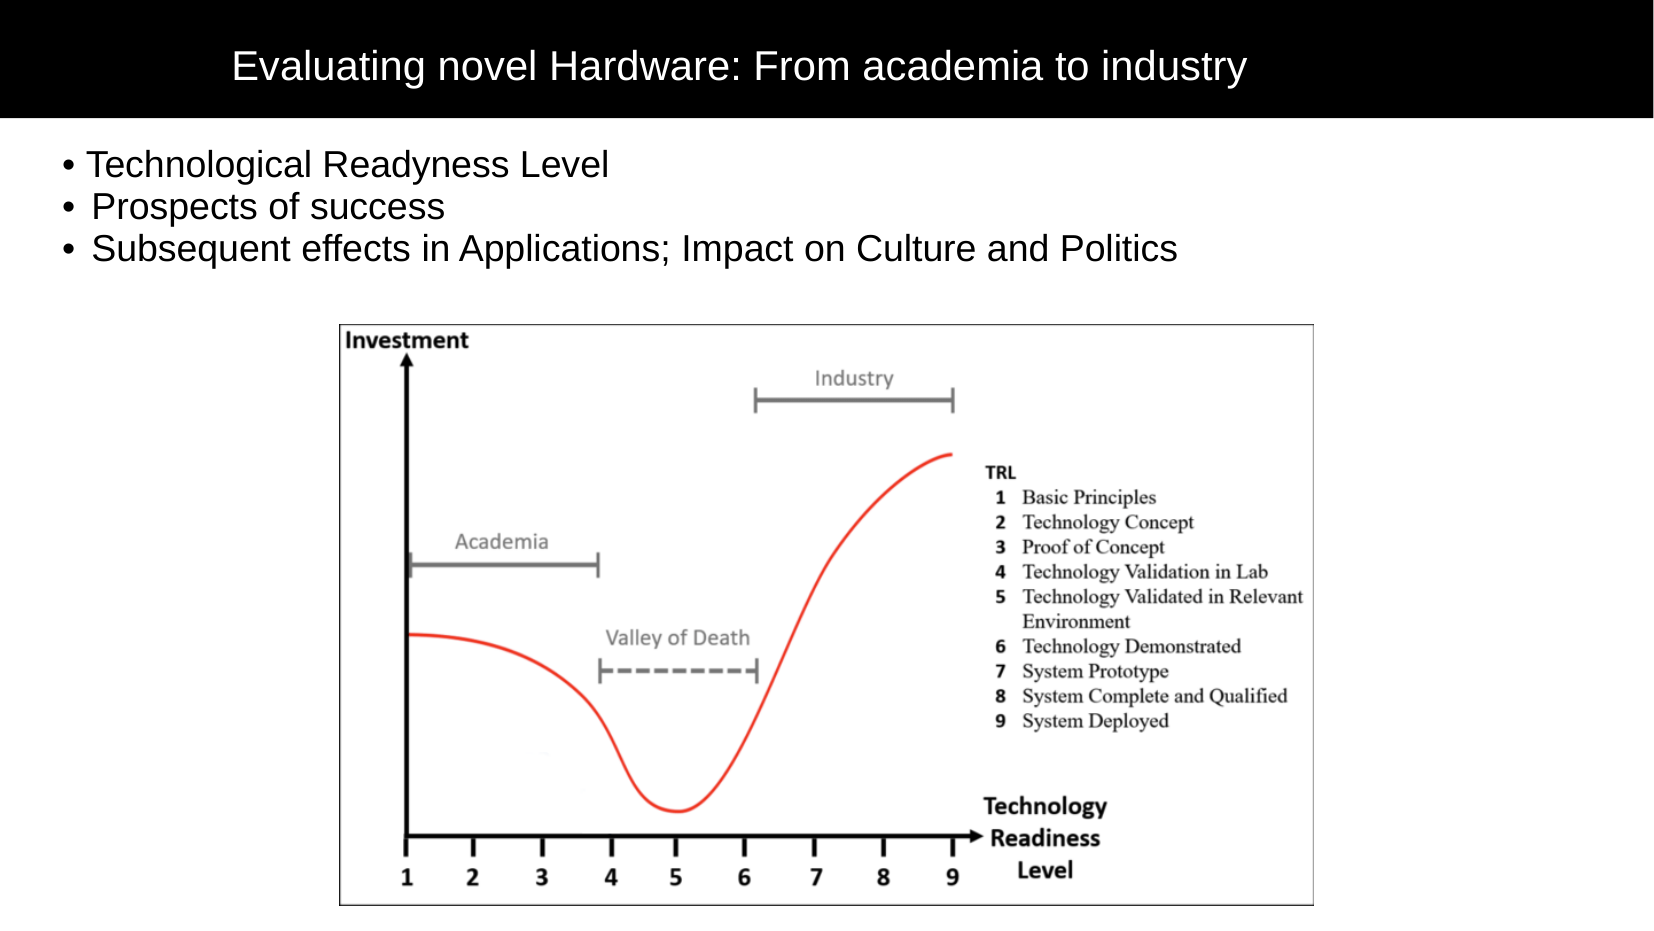

Evaluating novel Hardware: From academia to industry
• Technological Readyness Level
•	Prospects of success
•	Subsequent effects in Applications; Impact on Culture and Politics